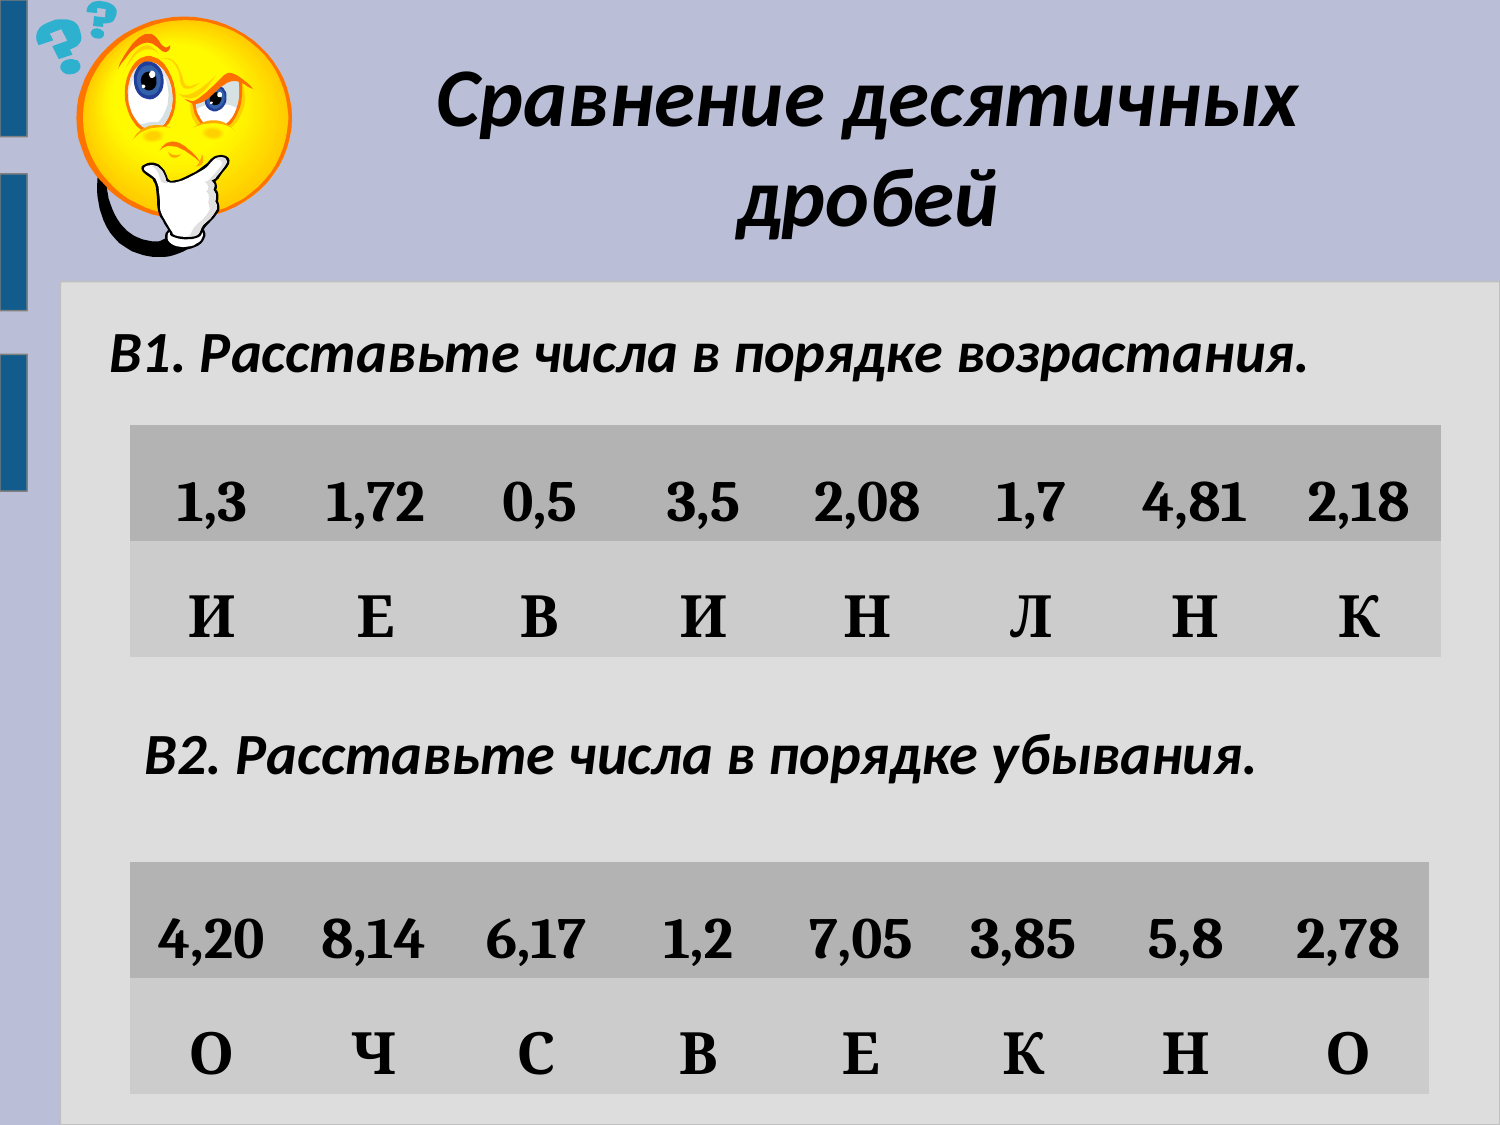

Сравнение десятичных дробей
В1. Расставьте числа в порядке возрастания.
| 1,3 | 1,72 | 0,5 | 3,5 | 2,08 | 1,7 | 4,81 | 2,18 |
| --- | --- | --- | --- | --- | --- | --- | --- |
| И | Е | В | И | Н | Л | Н | К |
В2. Расставьте числа в порядке убывания.
| 4,20 | 8,14 | 6,17 | 1,2 | 7,05 | 3,85 | 5,8 | 2,78 |
| --- | --- | --- | --- | --- | --- | --- | --- |
| О | Ч | С | В | Е | К | Н | О |